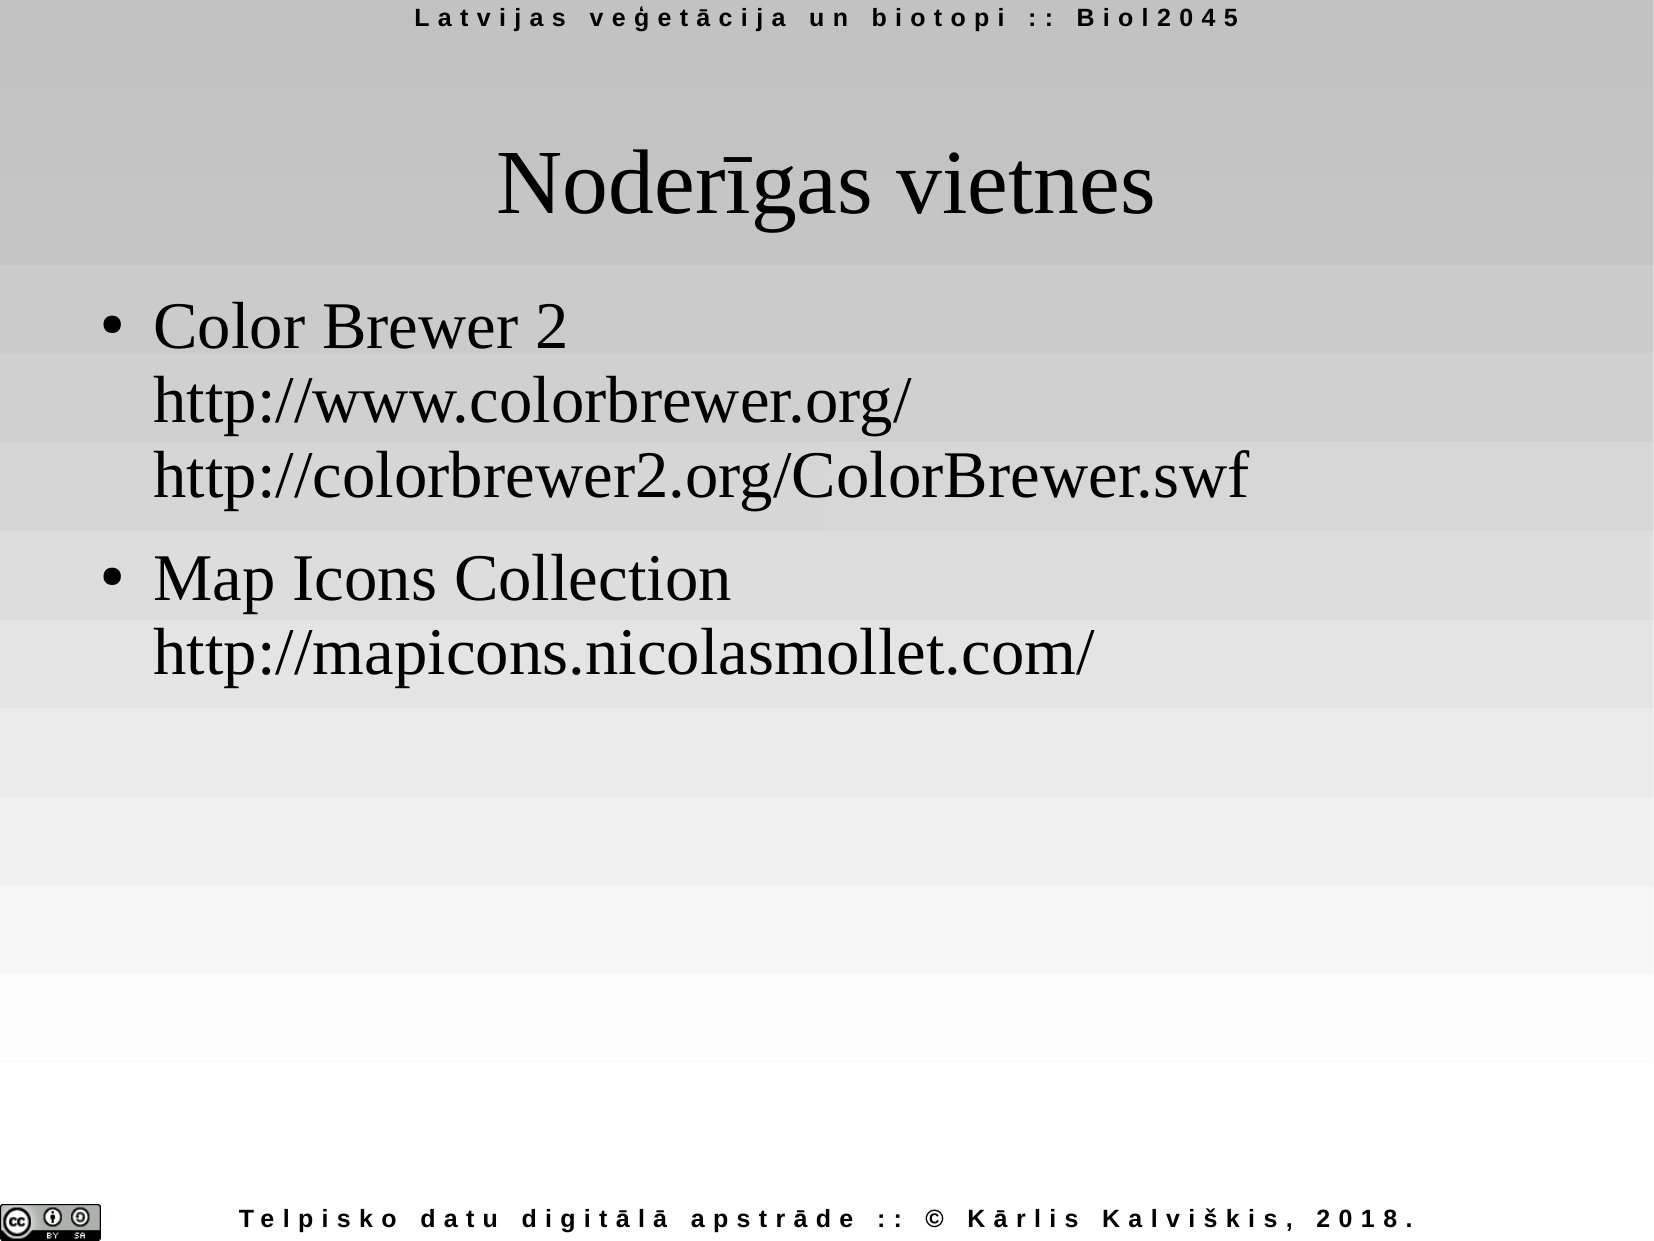

# Noderīgas vietnes
Color Brewer 2
http://www.colorbrewer.org/
http://colorbrewer2.org/ColorBrewer.swf
Map Icons Collection
http://mapicons.nicolasmollet.com/